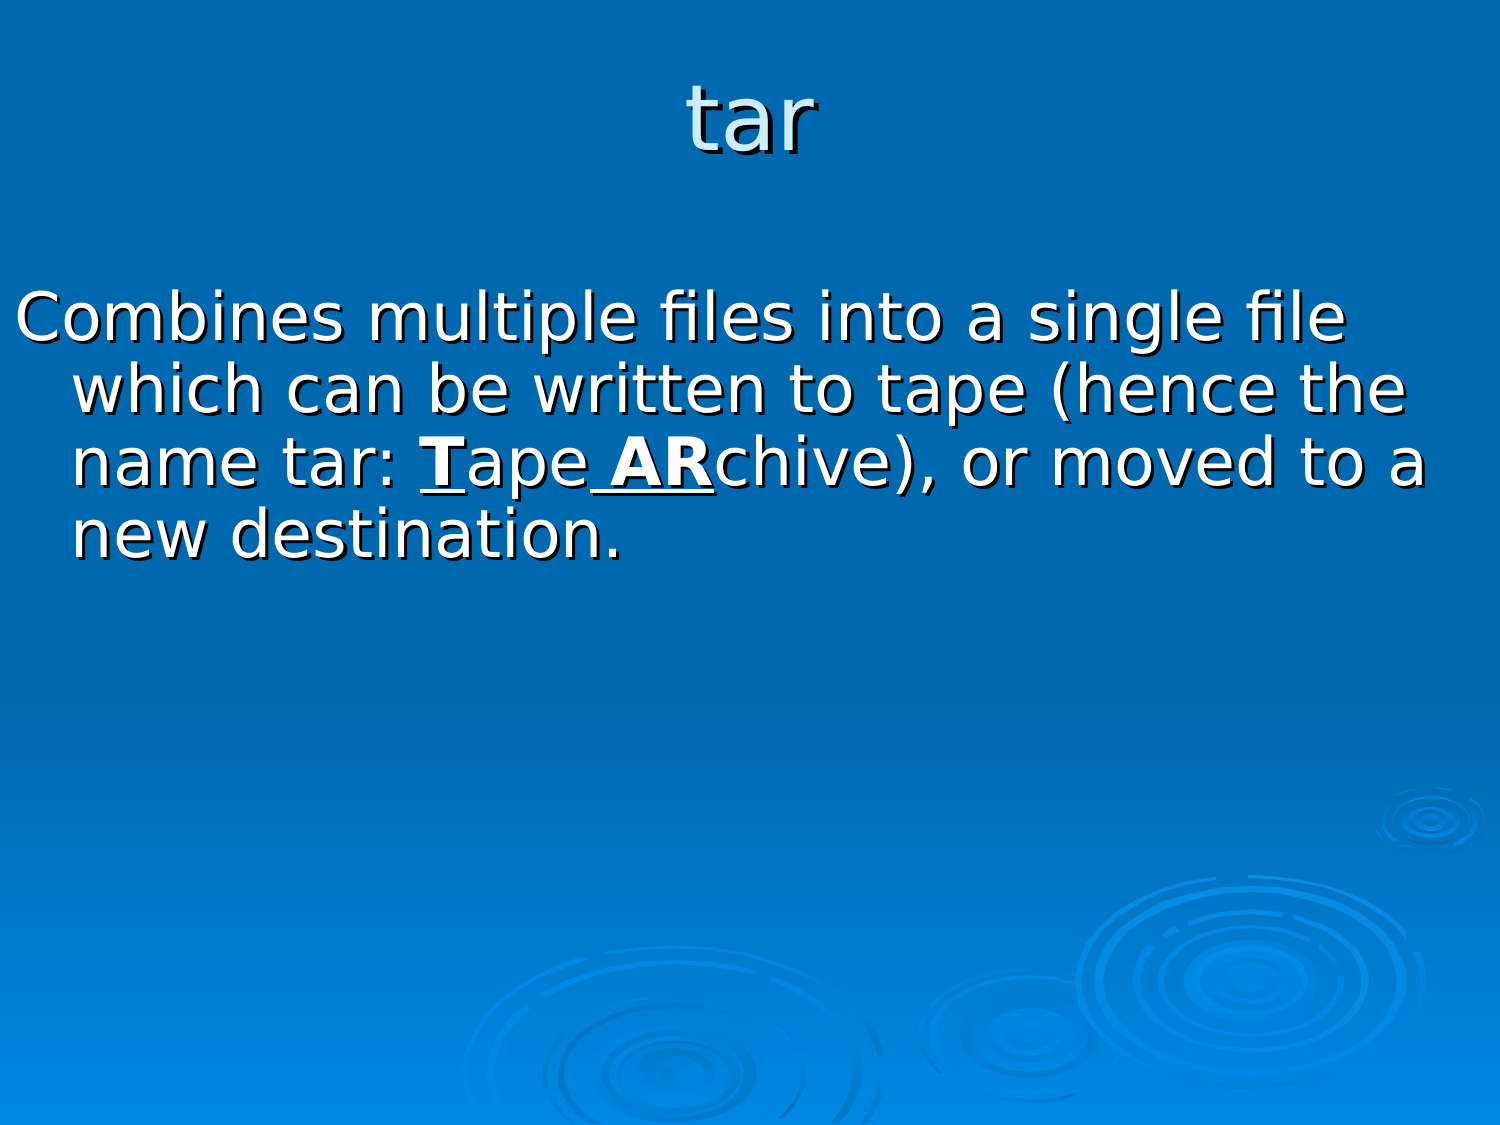

# tar
Combines multiple files into a single file which can be written to tape (hence the name tar: Tape ARchive), or moved to a new destination.